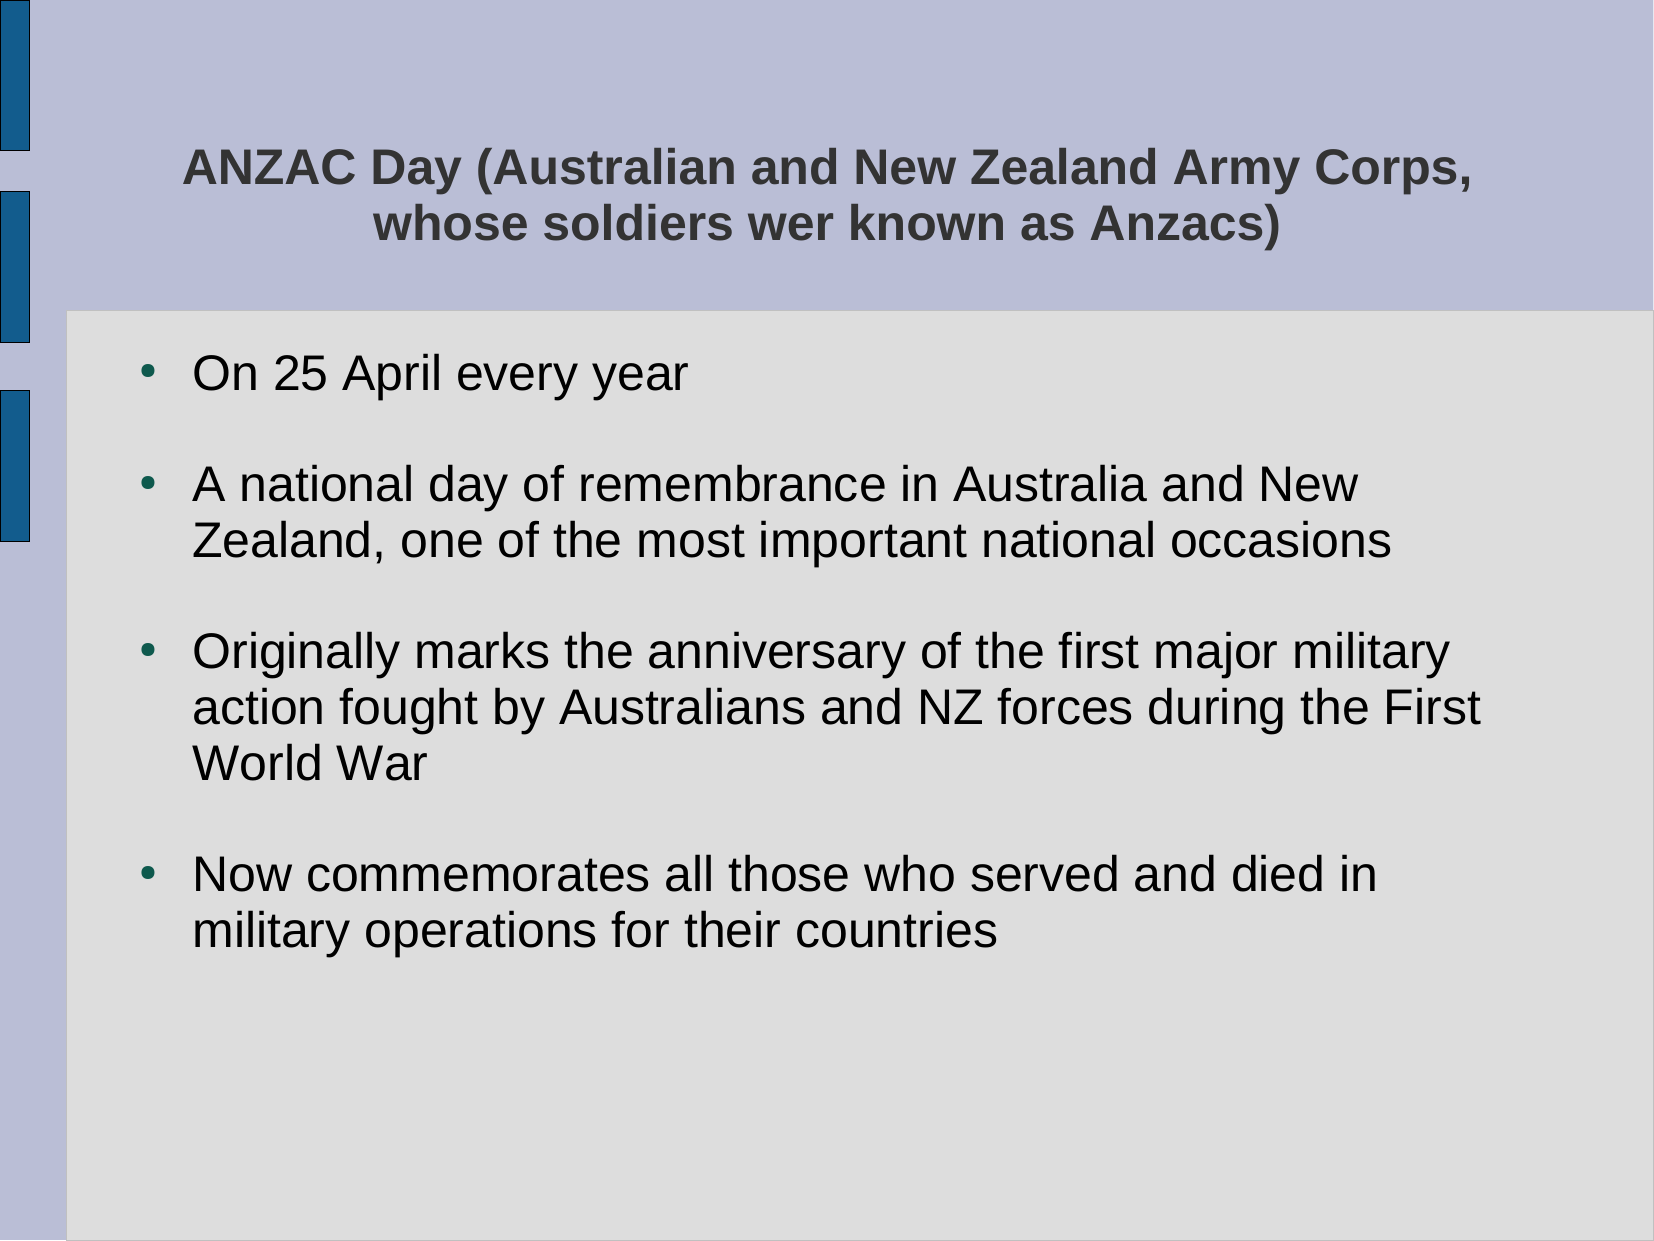

# ANZAC Day (Australian and New Zealand Army Corps, whose soldiers wer known as Anzacs)
On 25 April every year
A national day of remembrance in Australia and New Zealand, one of the most important national occasions
Originally marks the anniversary of the first major military action fought by Australians and NZ forces during the First World War
Now commemorates all those who served and died in military operations for their countries